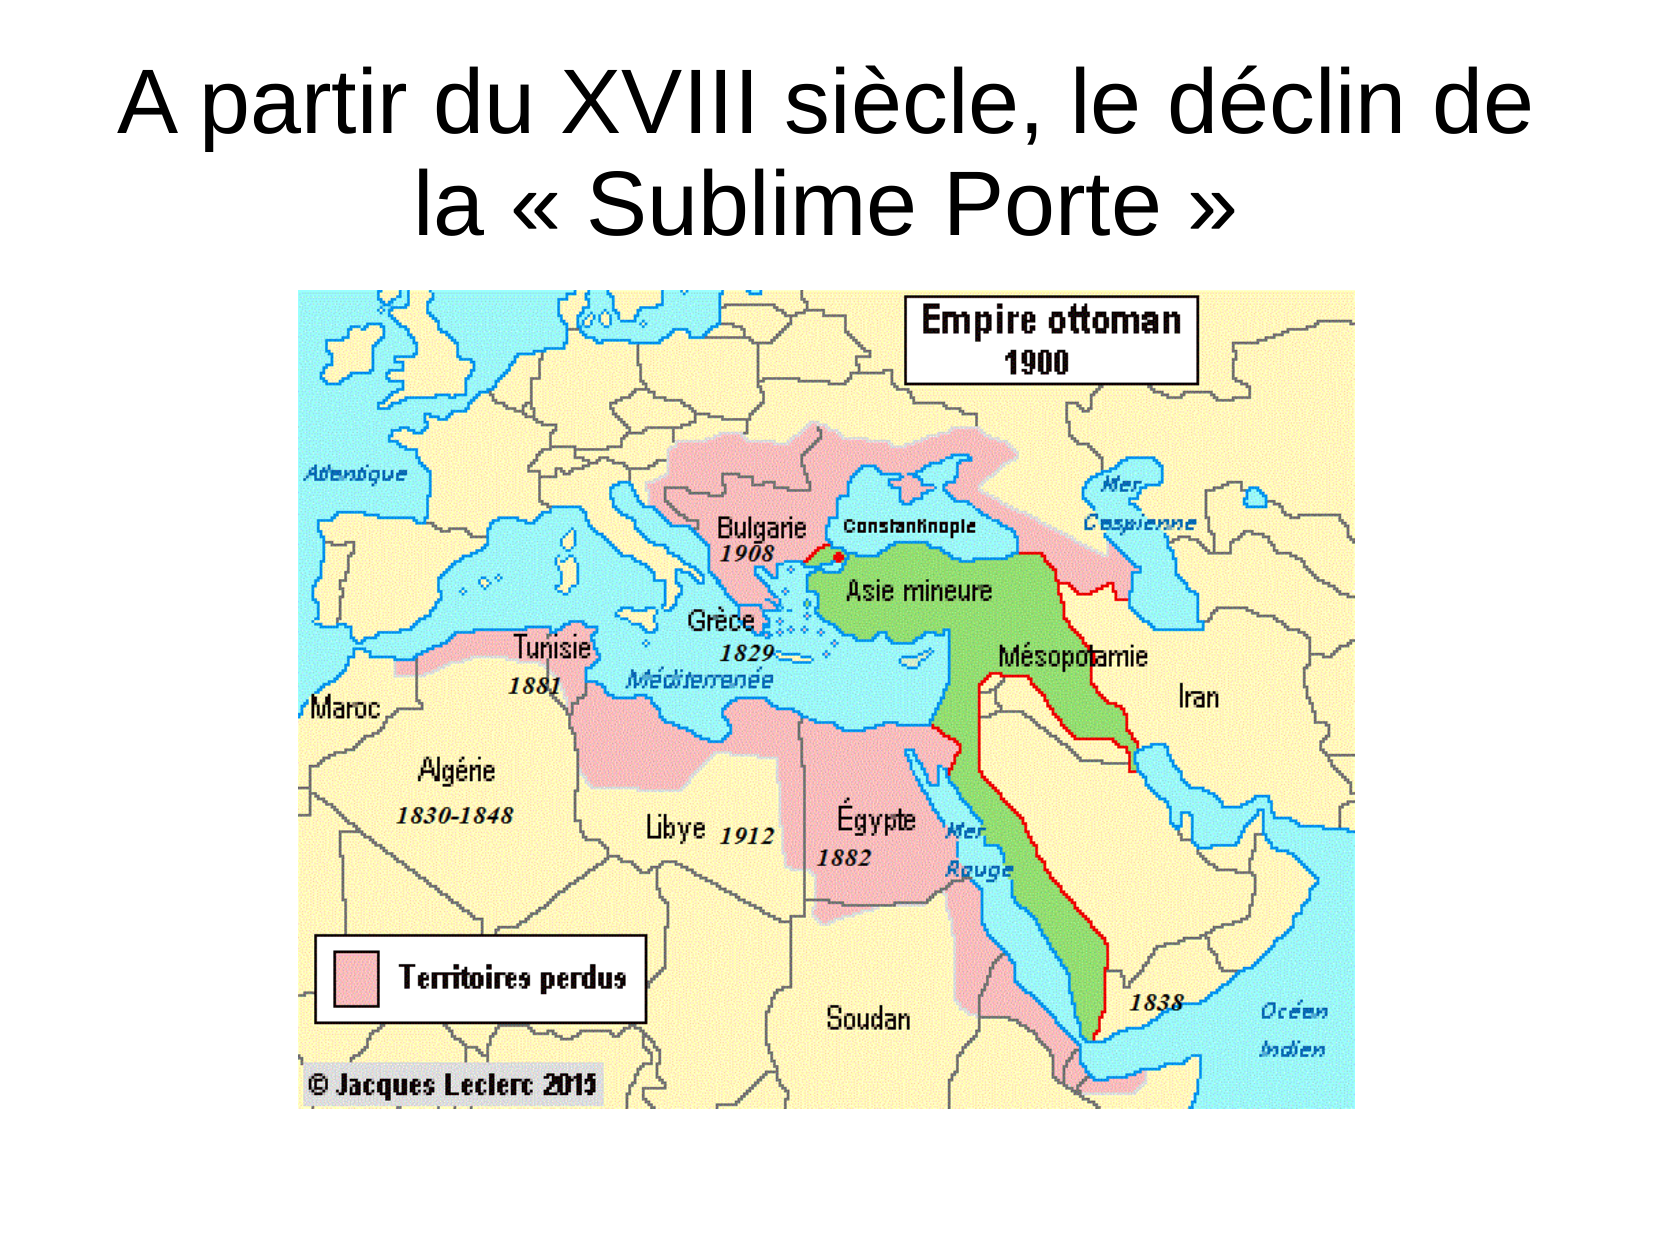

# A partir du XVIII siècle, le déclin de la « Sublime Porte »